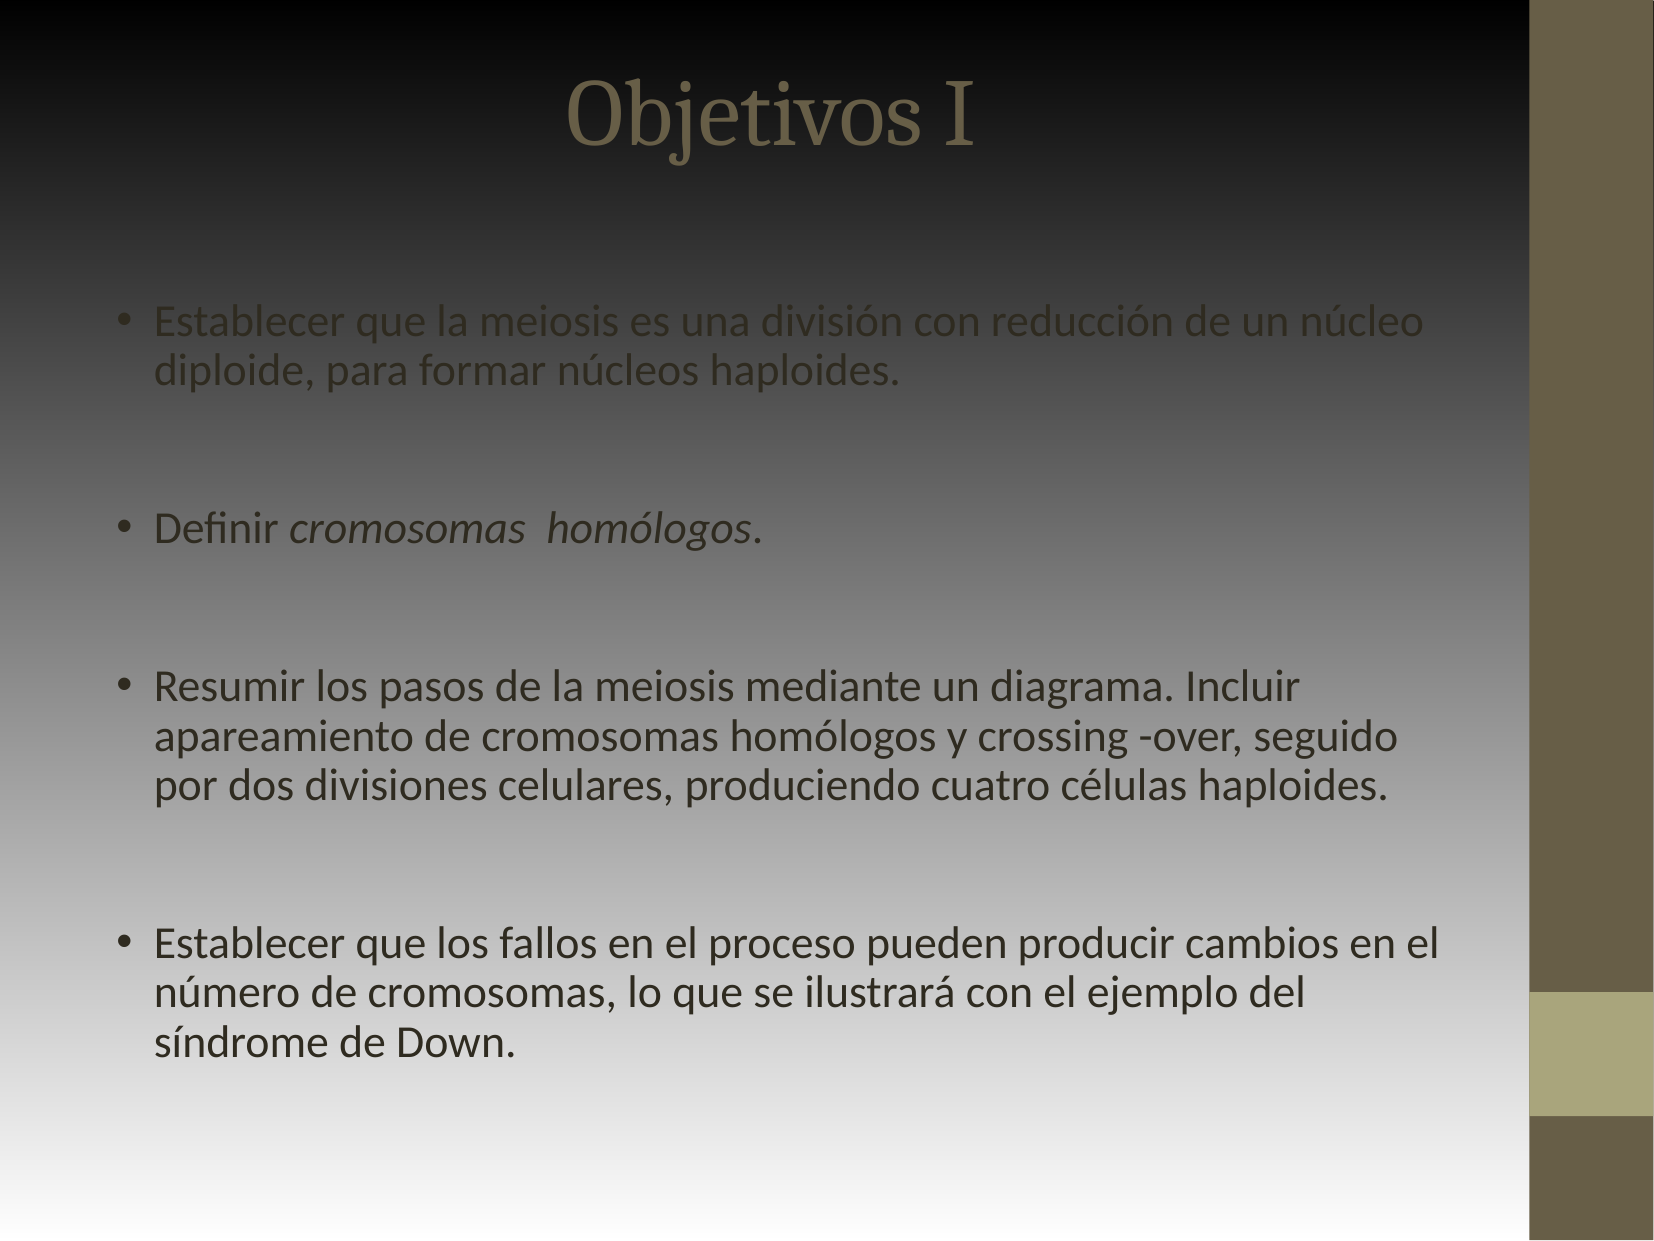

# Objetivos I
Establecer que la meiosis es una división con reducción de un núcleo diploide, para formar núcleos haploides.
Definir cromosomas homólogos.
Resumir los pasos de la meiosis mediante un diagrama. Incluir apareamiento de cromosomas homólogos y crossing -over, seguido por dos divisiones celulares, produciendo cuatro células haploides.
Establecer que los fallos en el proceso pueden producir cambios en el número de cromosomas, lo que se ilustrará con el ejemplo del síndrome de Down.